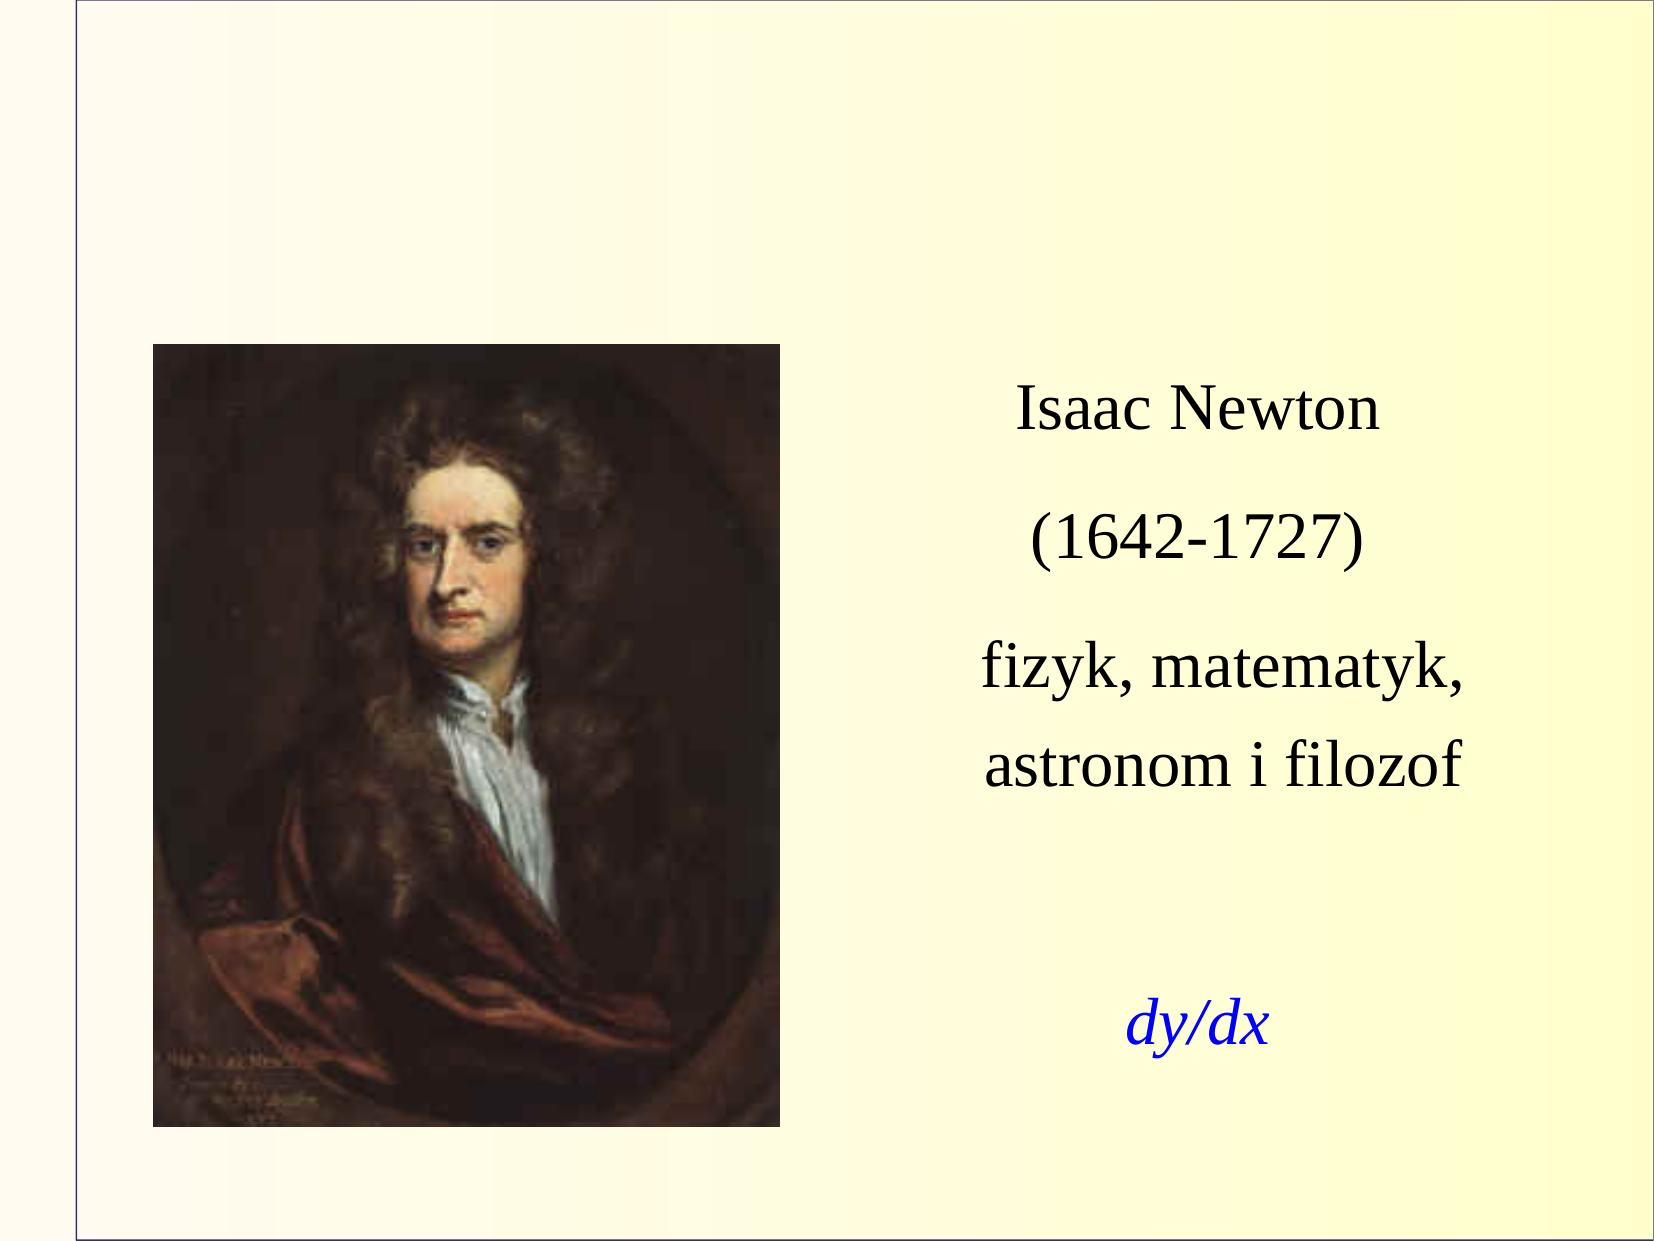

#
Isaac Newton
(1642-1727)
 fizyk, matematyk, astronom i filozof
dy/dx